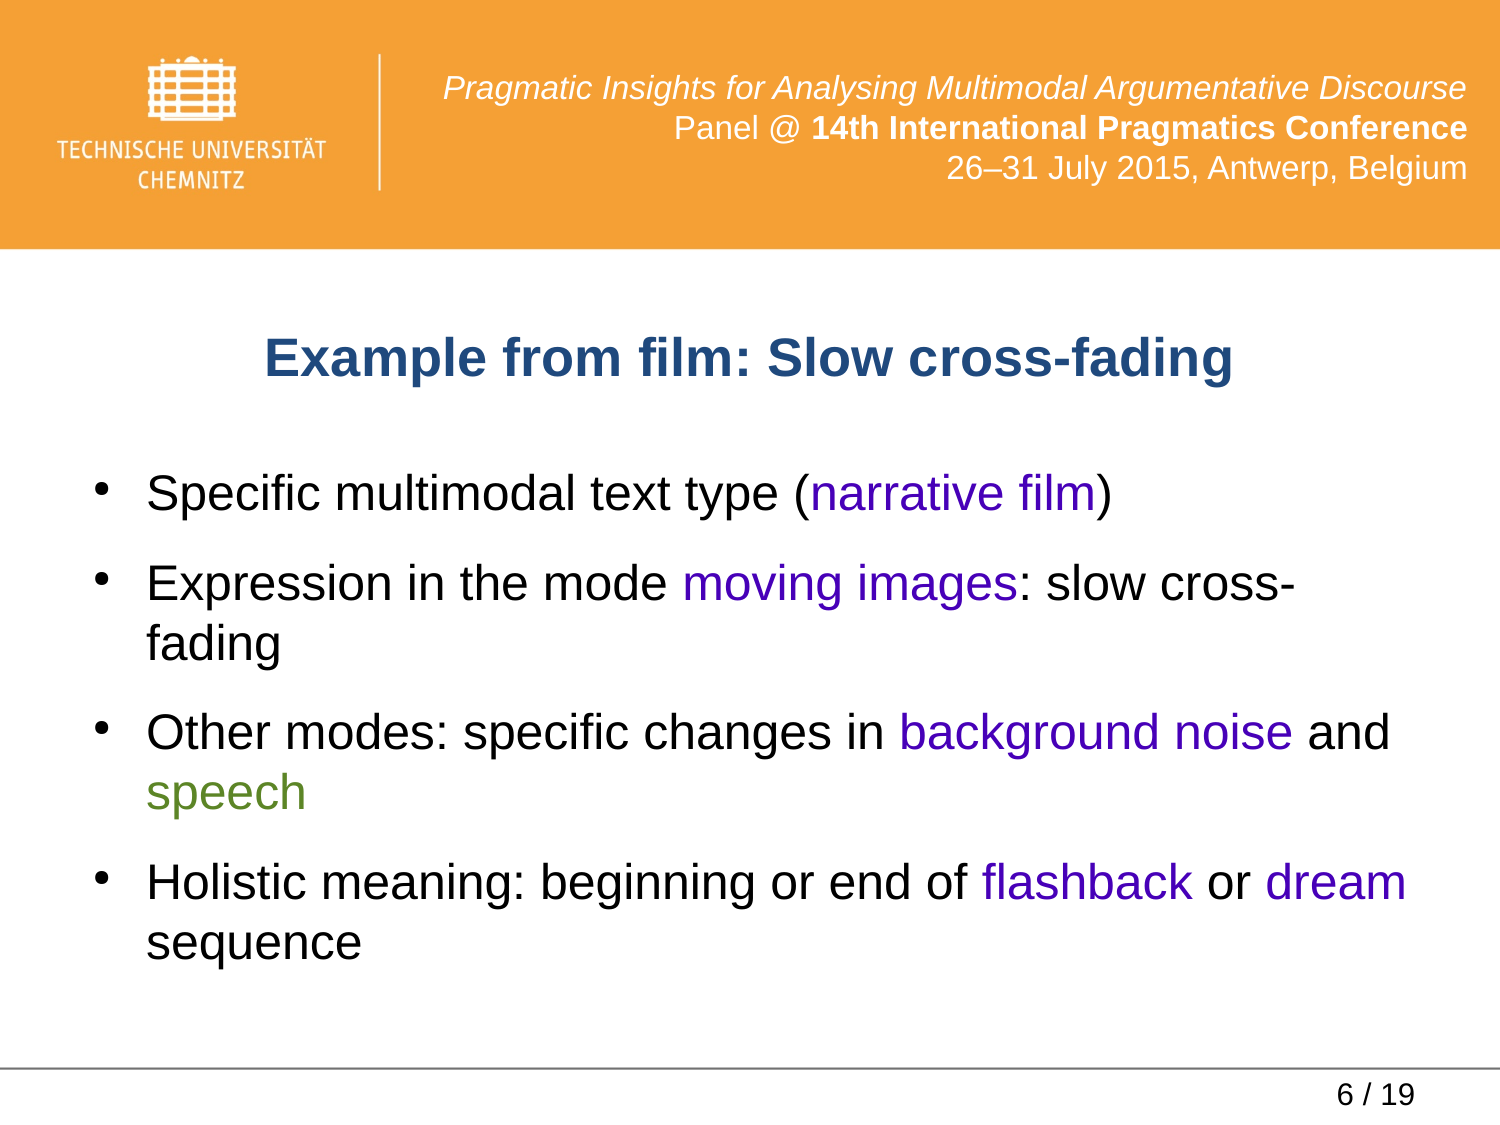

#
Pragmatic Insights for Analysing Multimodal Argumentative Discourse
Panel @ 14th International Pragmatics Conference
26–31 July 2015, Antwerp, Belgium
Example from film: Slow cross-fading
Specific multimodal text type (narrative film)
Expression in the mode moving images: slow cross-fading
Other modes: specific changes in background noise and speech
Holistic meaning: beginning or end of flashback or dream sequence